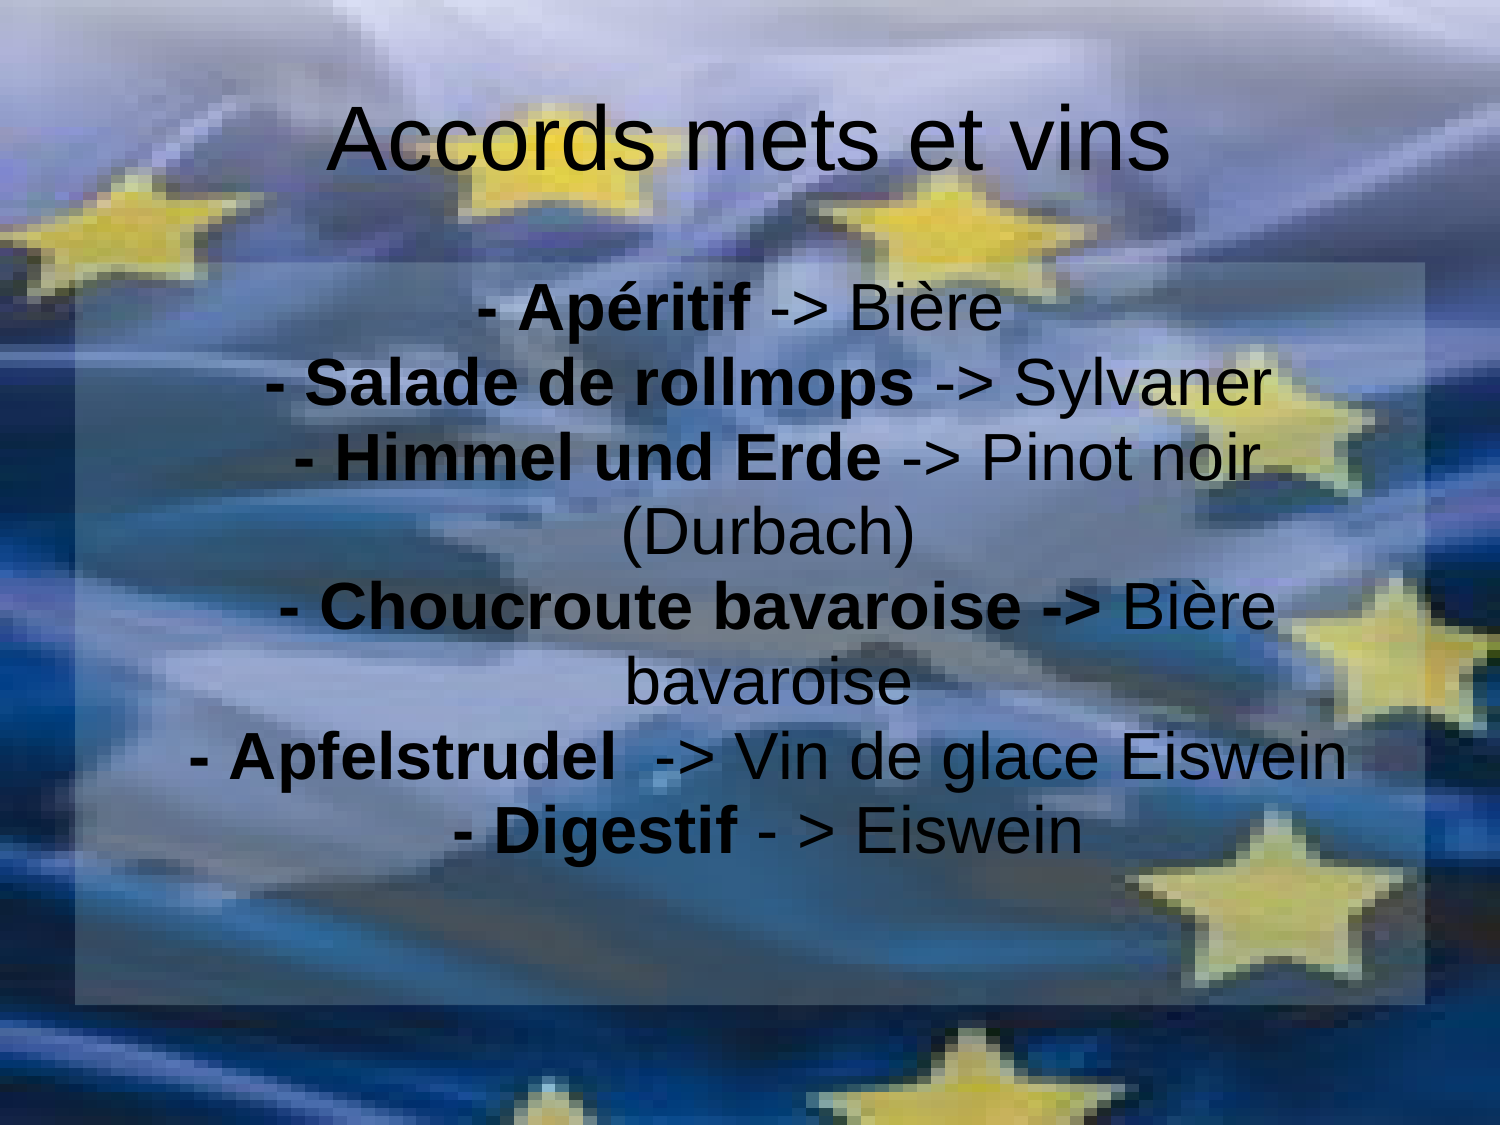

# Accords mets et vins
- Apéritif -> Bière
- Salade de rollmops -> Sylvaner
- Himmel und Erde -> Pinot noir (Durbach)
- Choucroute bavaroise -> Bière bavaroise
- Apfelstrudel  -> Vin de glace Eiswein
- Digestif - > Eiswein